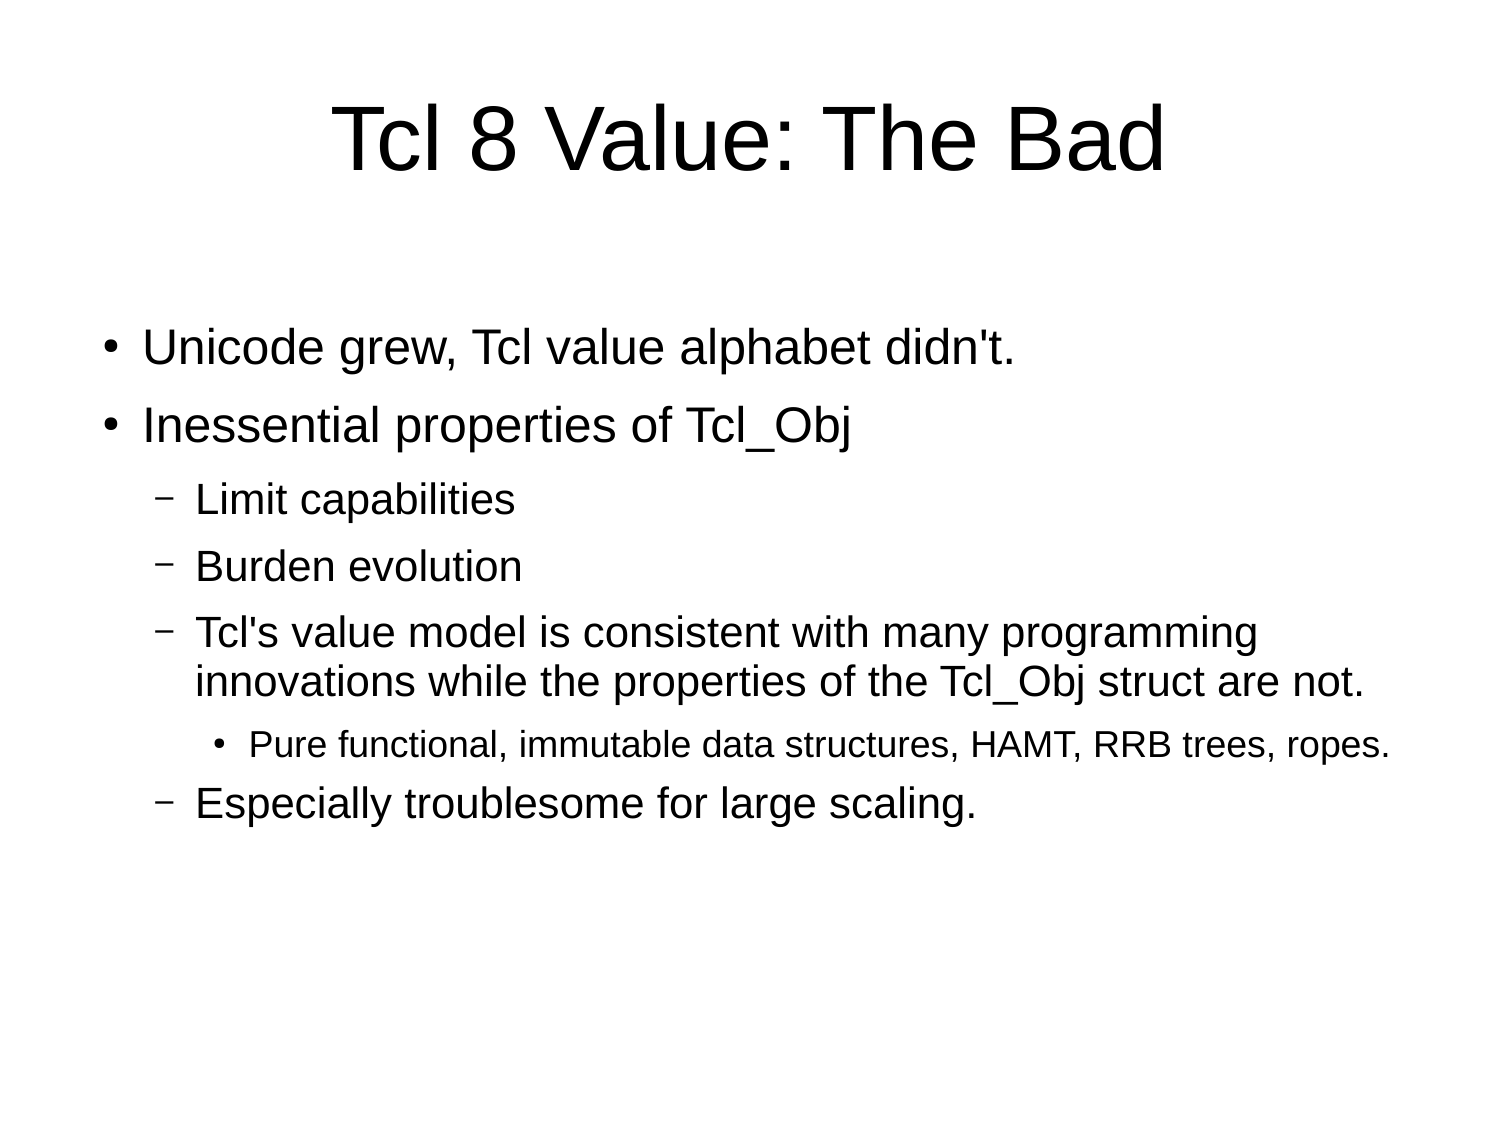

# Tcl 8 Value: The Bad
Unicode grew, Tcl value alphabet didn't.
Inessential properties of Tcl_Obj
Limit capabilities
Burden evolution
Tcl's value model is consistent with many programming innovations while the properties of the Tcl_Obj struct are not.
Pure functional, immutable data structures, HAMT, RRB trees, ropes.
Especially troublesome for large scaling.